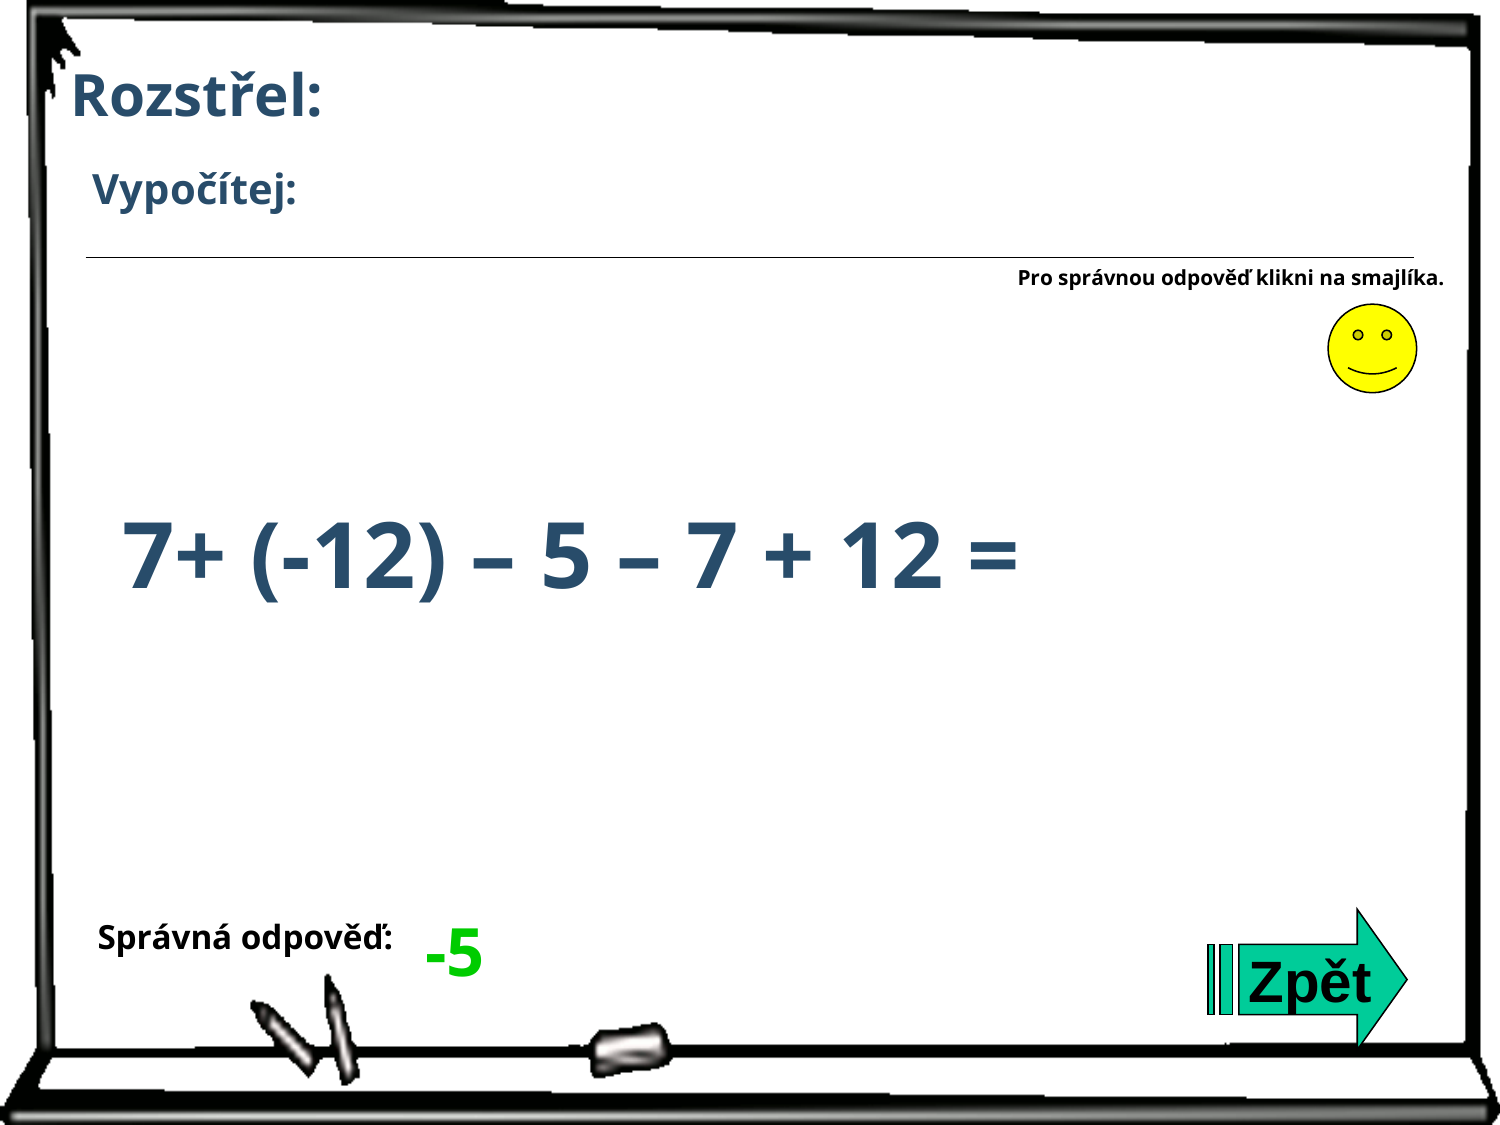

Rozstřel:
Vypočítej:
Pro správnou odpověď klikni na smajlíka.
7+ (-12) – 5 – 7 + 12 =
Správná odpověď:
-5
Zpět